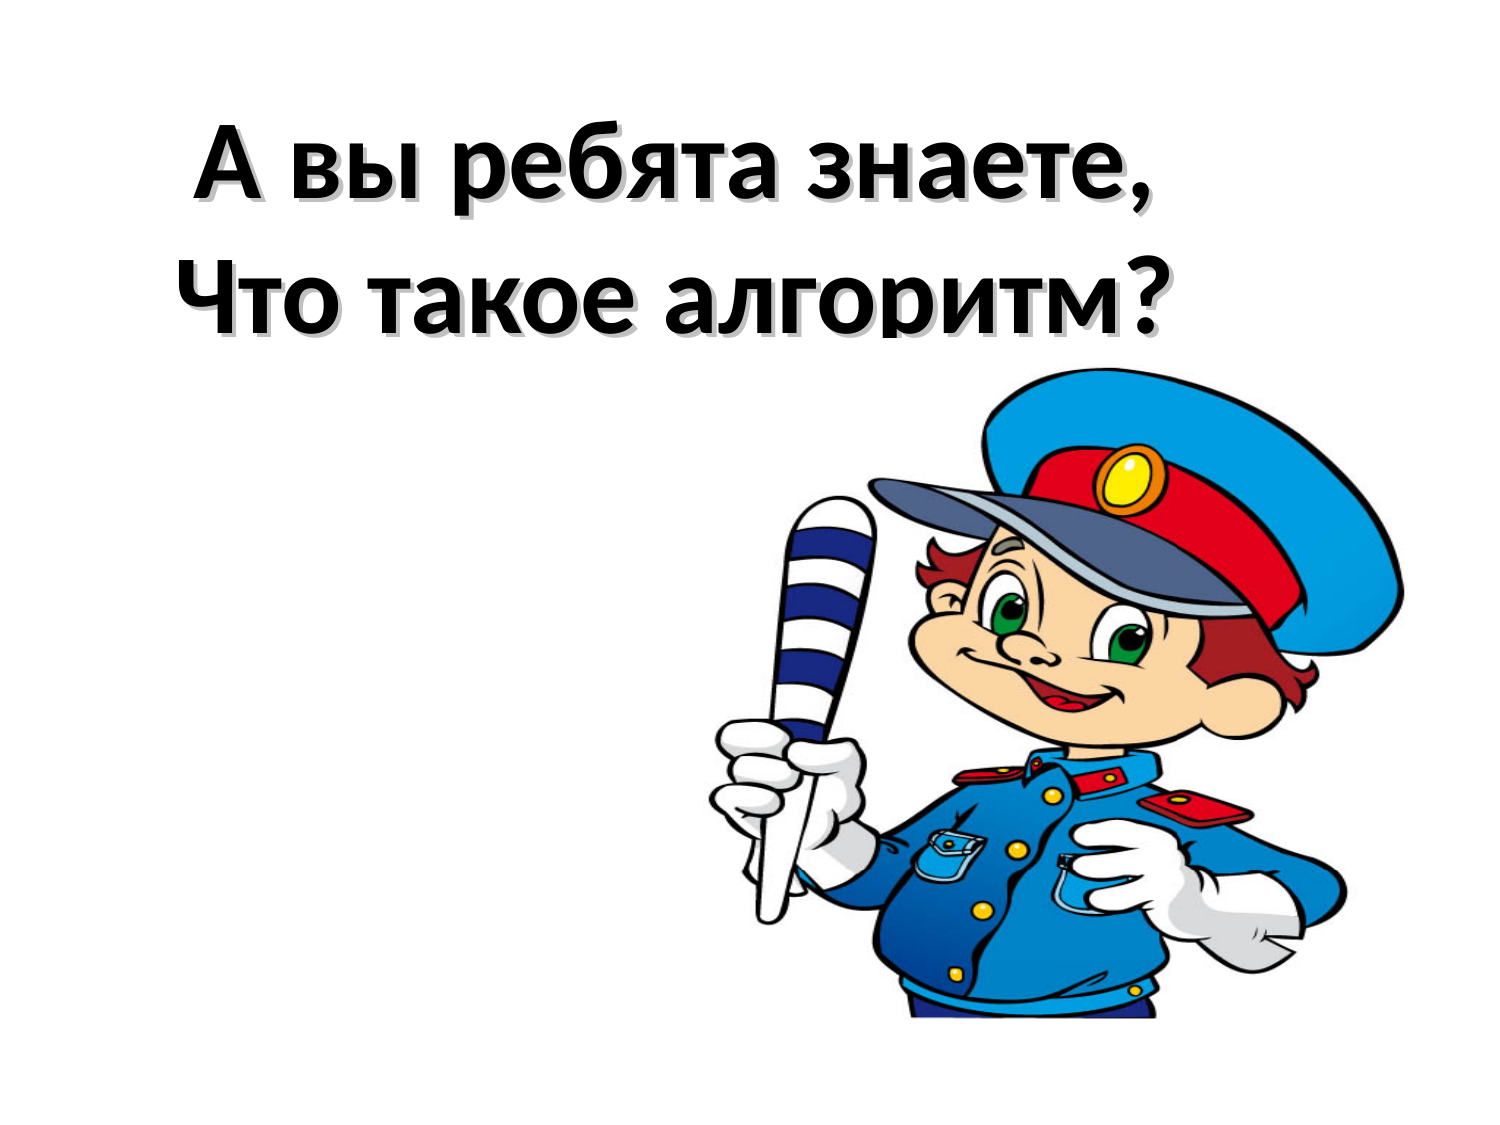

А вы ребята знаете,
Что такое алгоритм?